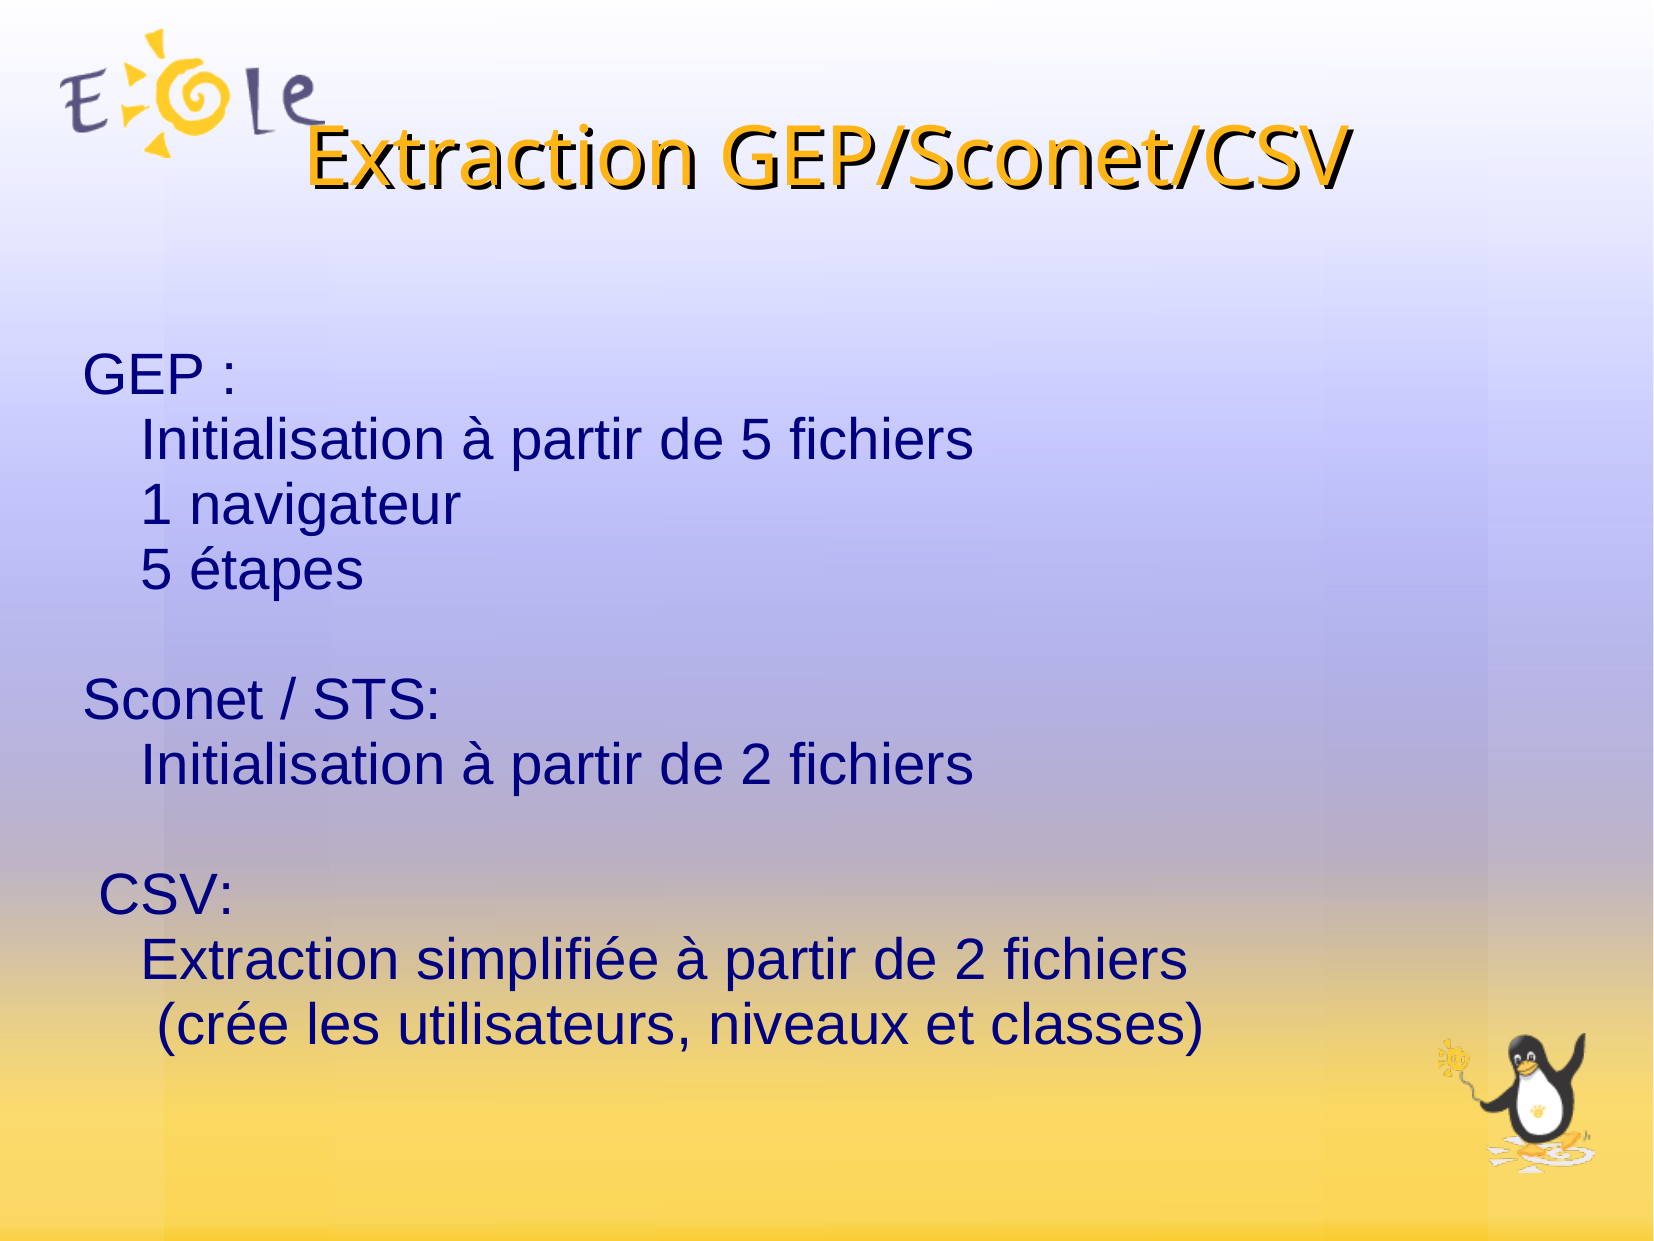

# Extraction GEP/Sconet/CSV
GEP :
Initialisation à partir de 5 fichiers
1 navigateur
5 étapes
Sconet / STS:
Initialisation à partir de 2 fichiers
 CSV:
Extraction simplifiée à partir de 2 fichiers
 (crée les utilisateurs, niveaux et classes)